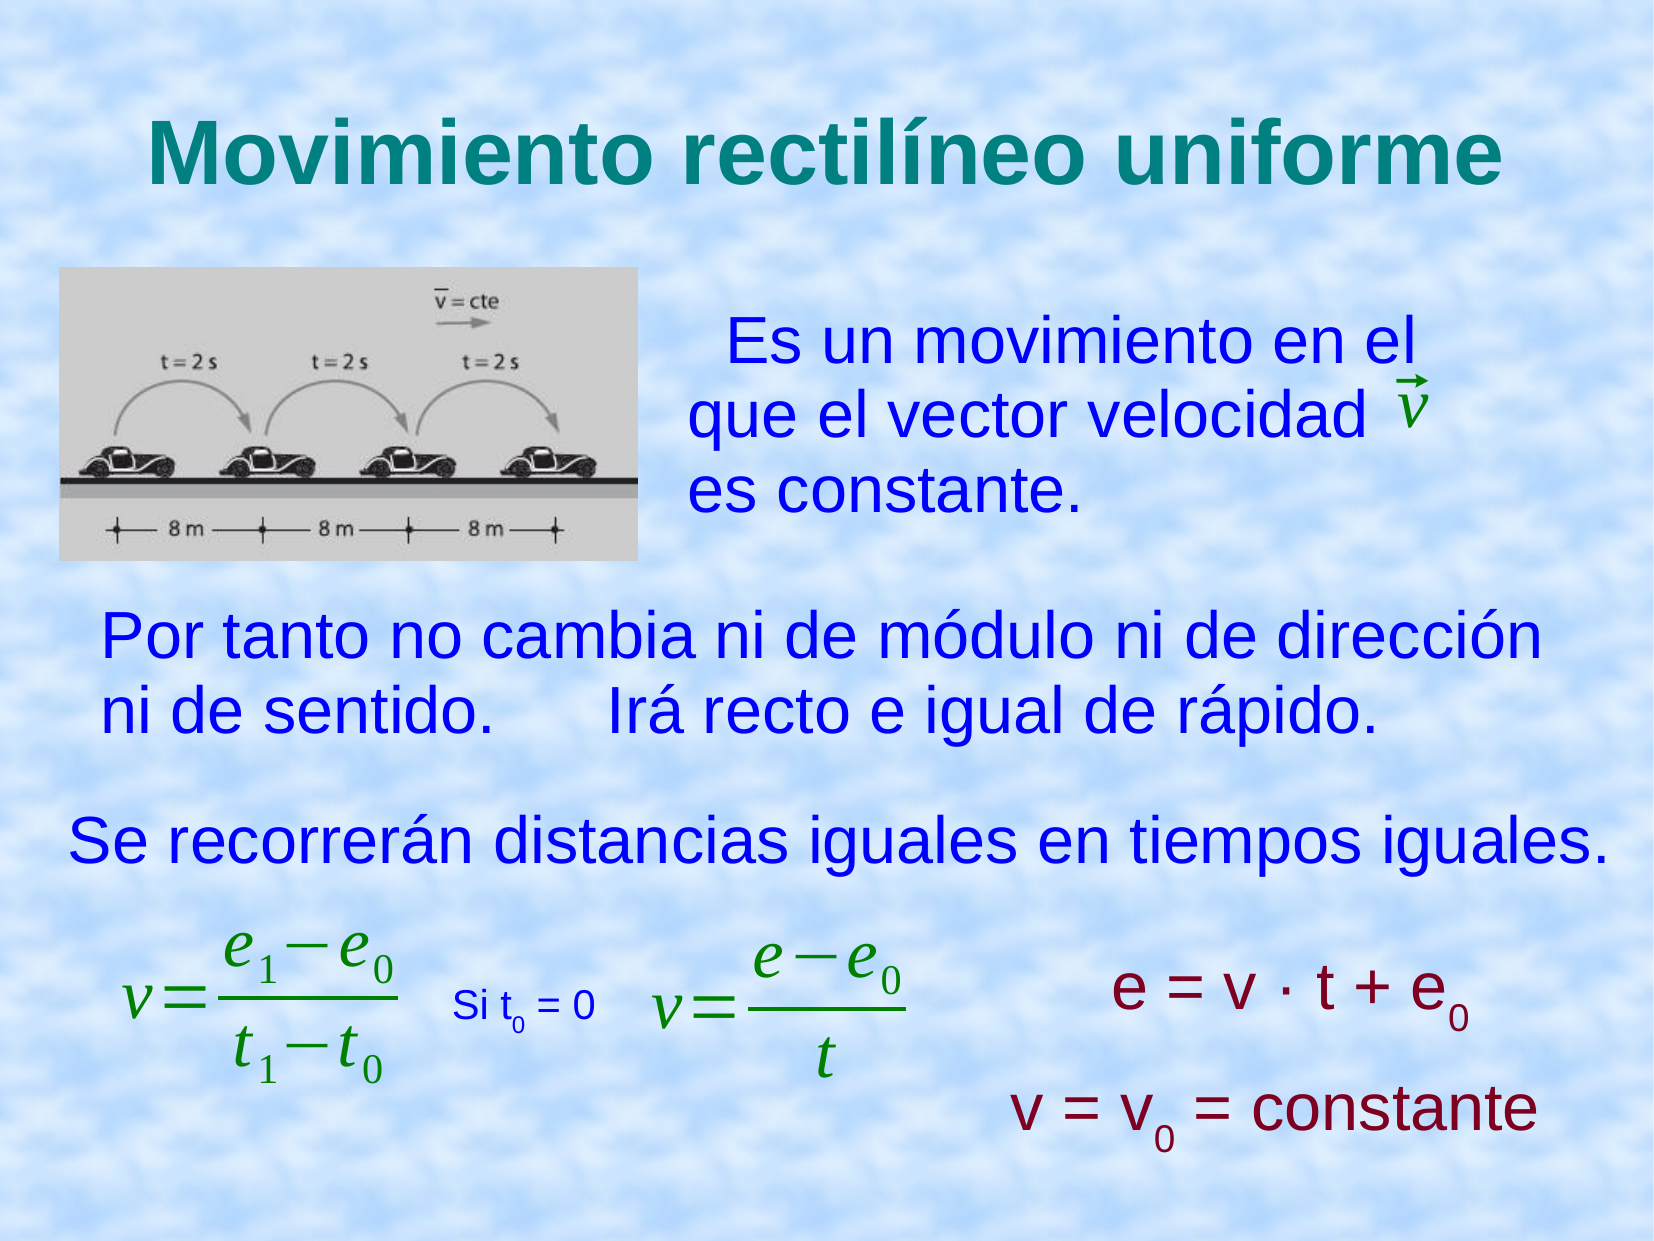

# Movimiento rectilíneo uniforme
 Es un movimiento en el que el vector velocidad es constante.
Por tanto no cambia ni de módulo ni de dirección ni de sentido. Irá recto e igual de rápido.
Se recorrerán distancias iguales en tiempos iguales.
e = v · t + e0
Si t0 = 0
 v = v0 = constante
la relación entre ω y el periodo T es
ω = 2π/T
la relación entre ω y el periodo T es
ω = 2π/T
la relación entre ω y el periodo T es
ω = 2π/T